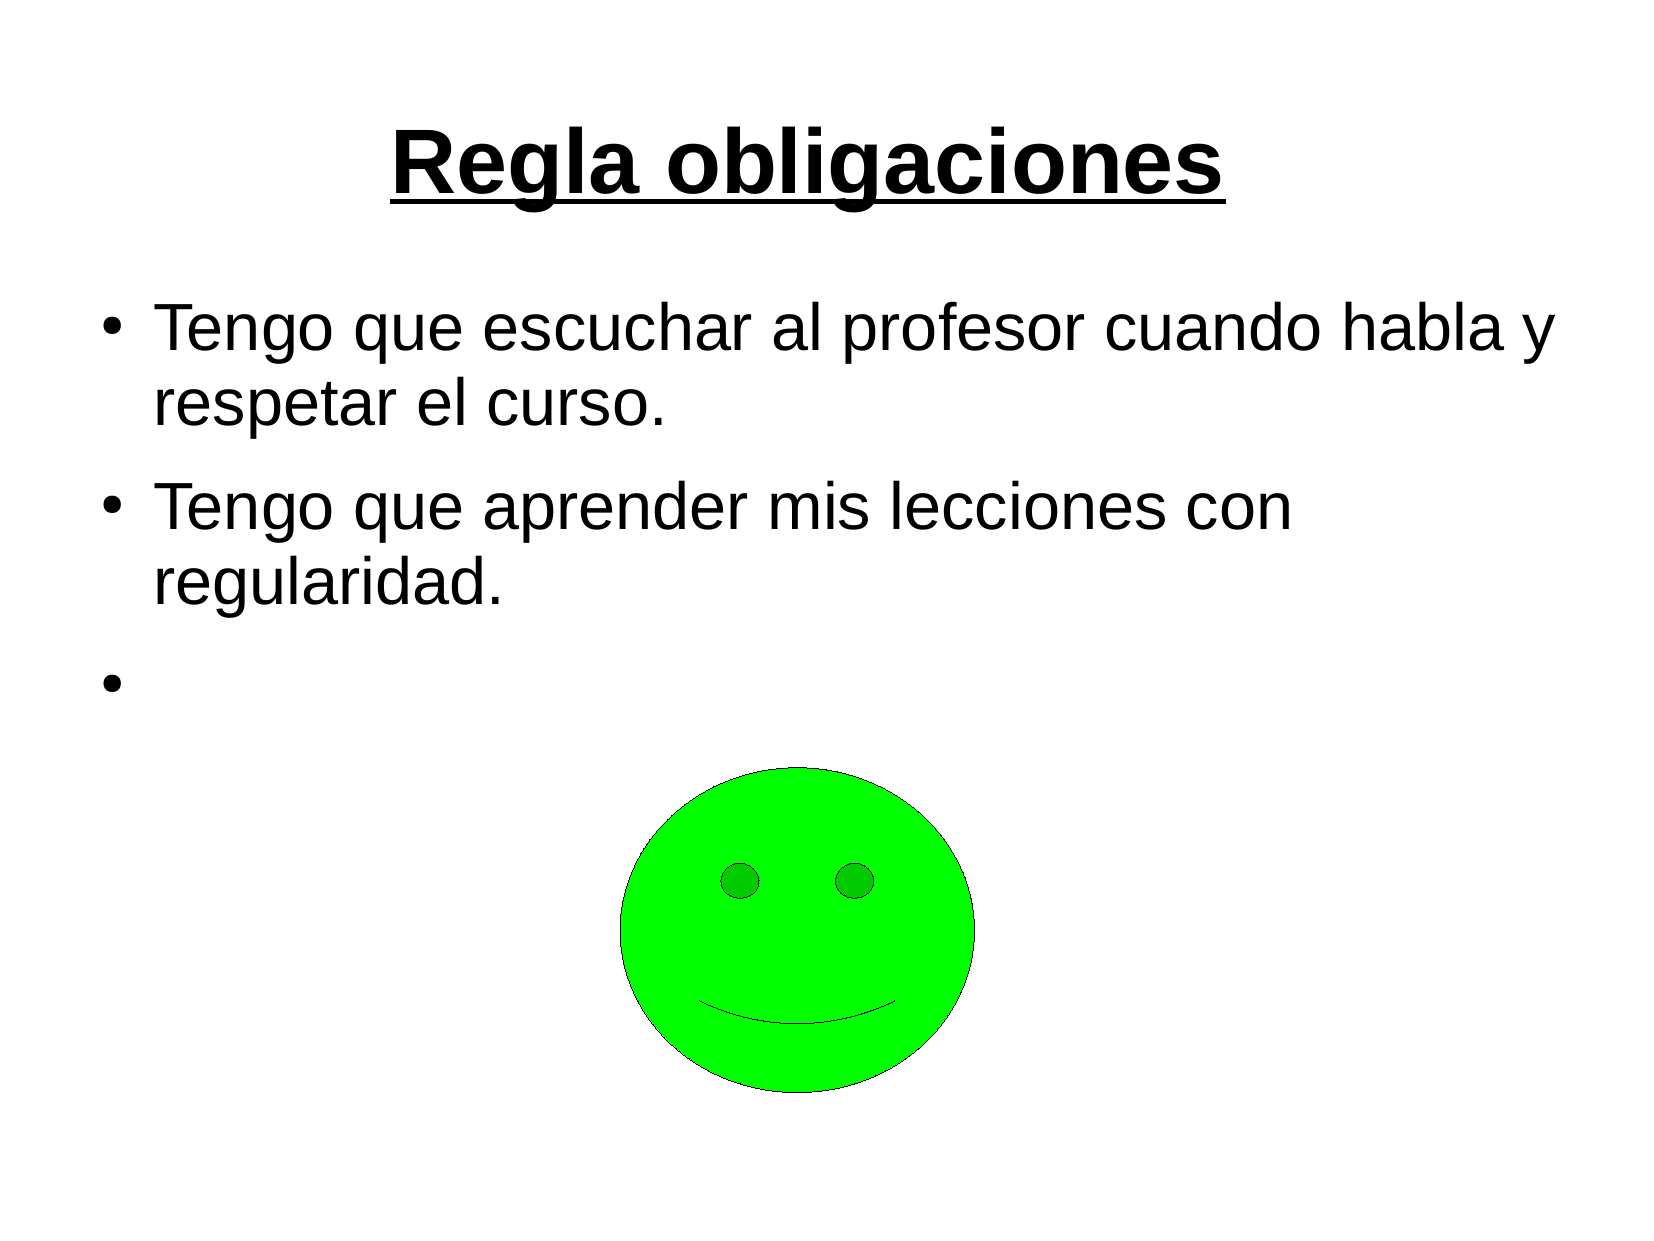

# Regla obligaciones
Tengo que escuchar al profesor cuando habla y respetar el curso.
Tengo que aprender mis lecciones con regularidad.